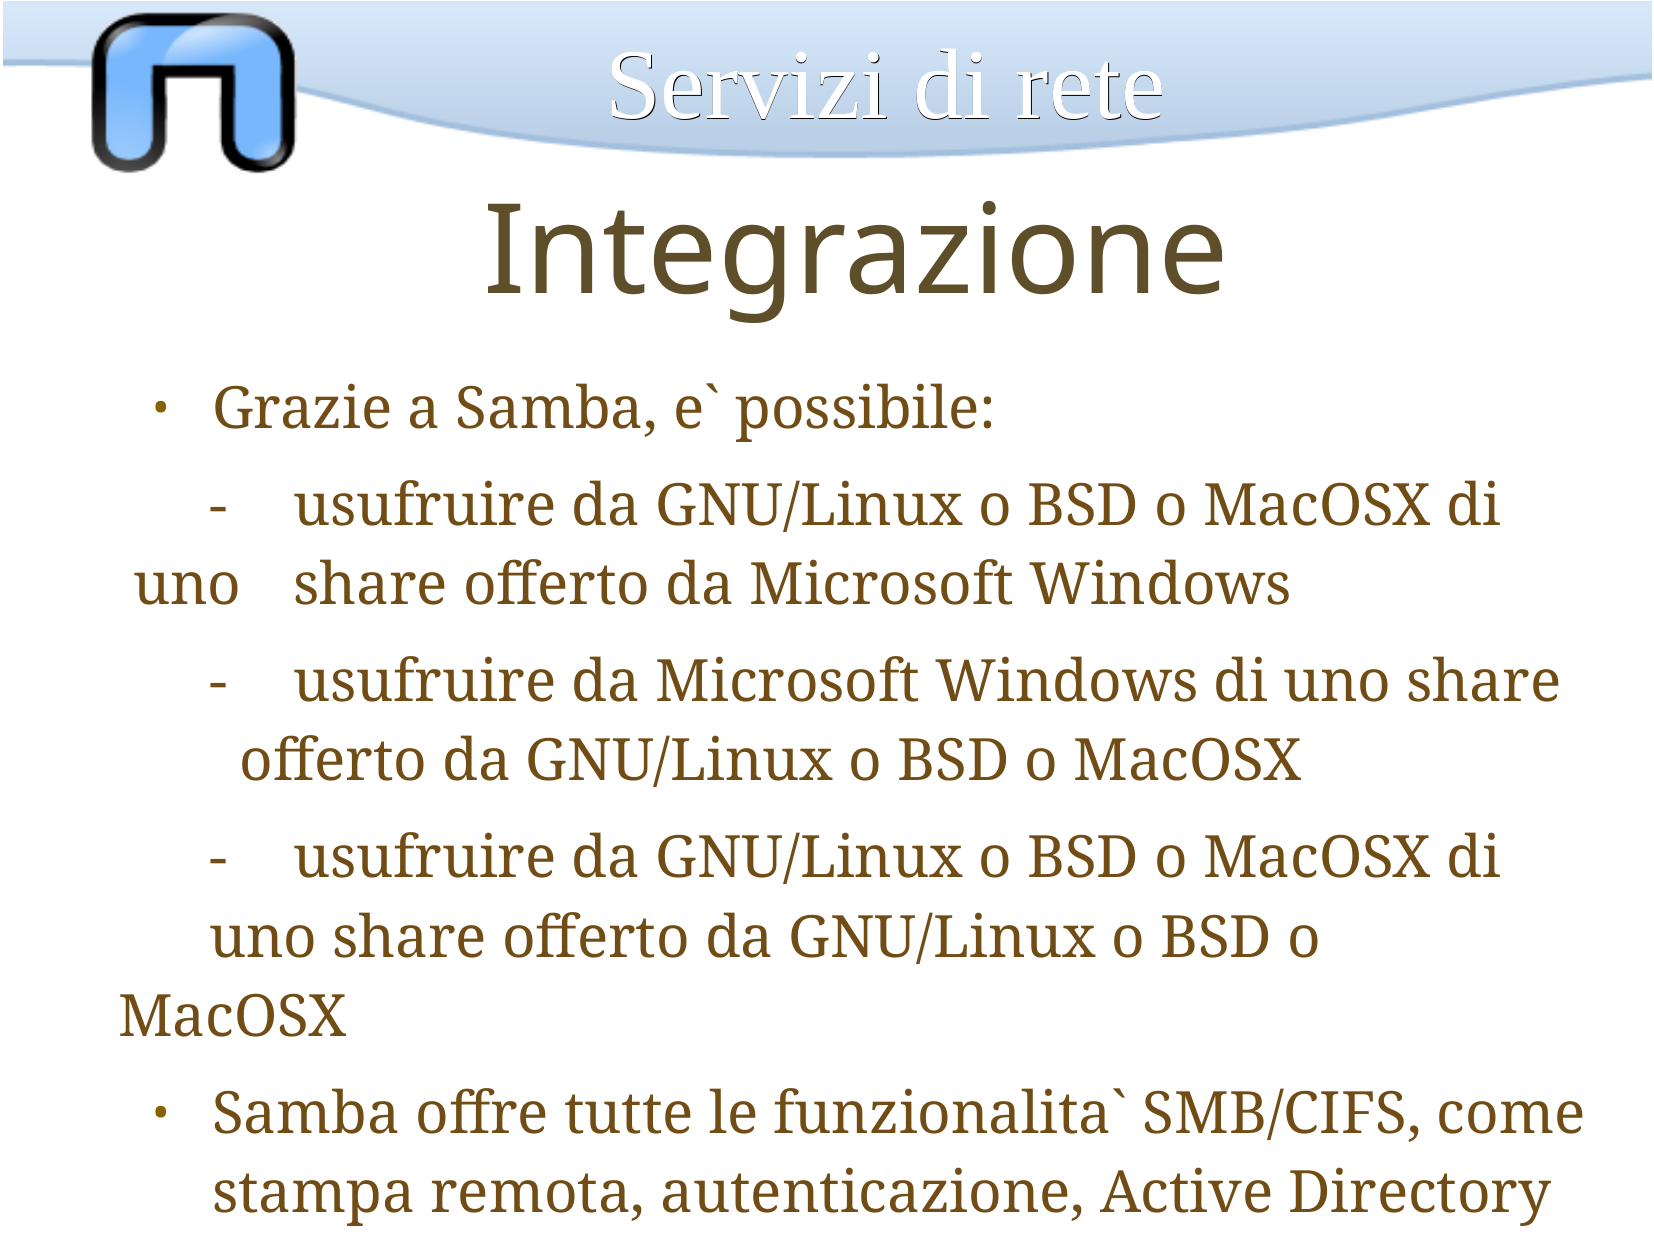

Servizi di rete
Integrazione
# Grazie a Samba, e` possibile:
 -		usufruire da GNU/Linux o BSD o MacOSX di 	 uno	share offerto da Microsoft Windows
 -		usufruire da Microsoft Windows di uno share offerto da GNU/Linux o BSD o MacOSX
 -		usufruire da GNU/Linux o BSD o MacOSX di uno share offerto da GNU/Linux o BSD o MacOSX
Samba offre tutte le funzionalita` SMB/CIFS, come stampa remota, autenticazione, Active Directory